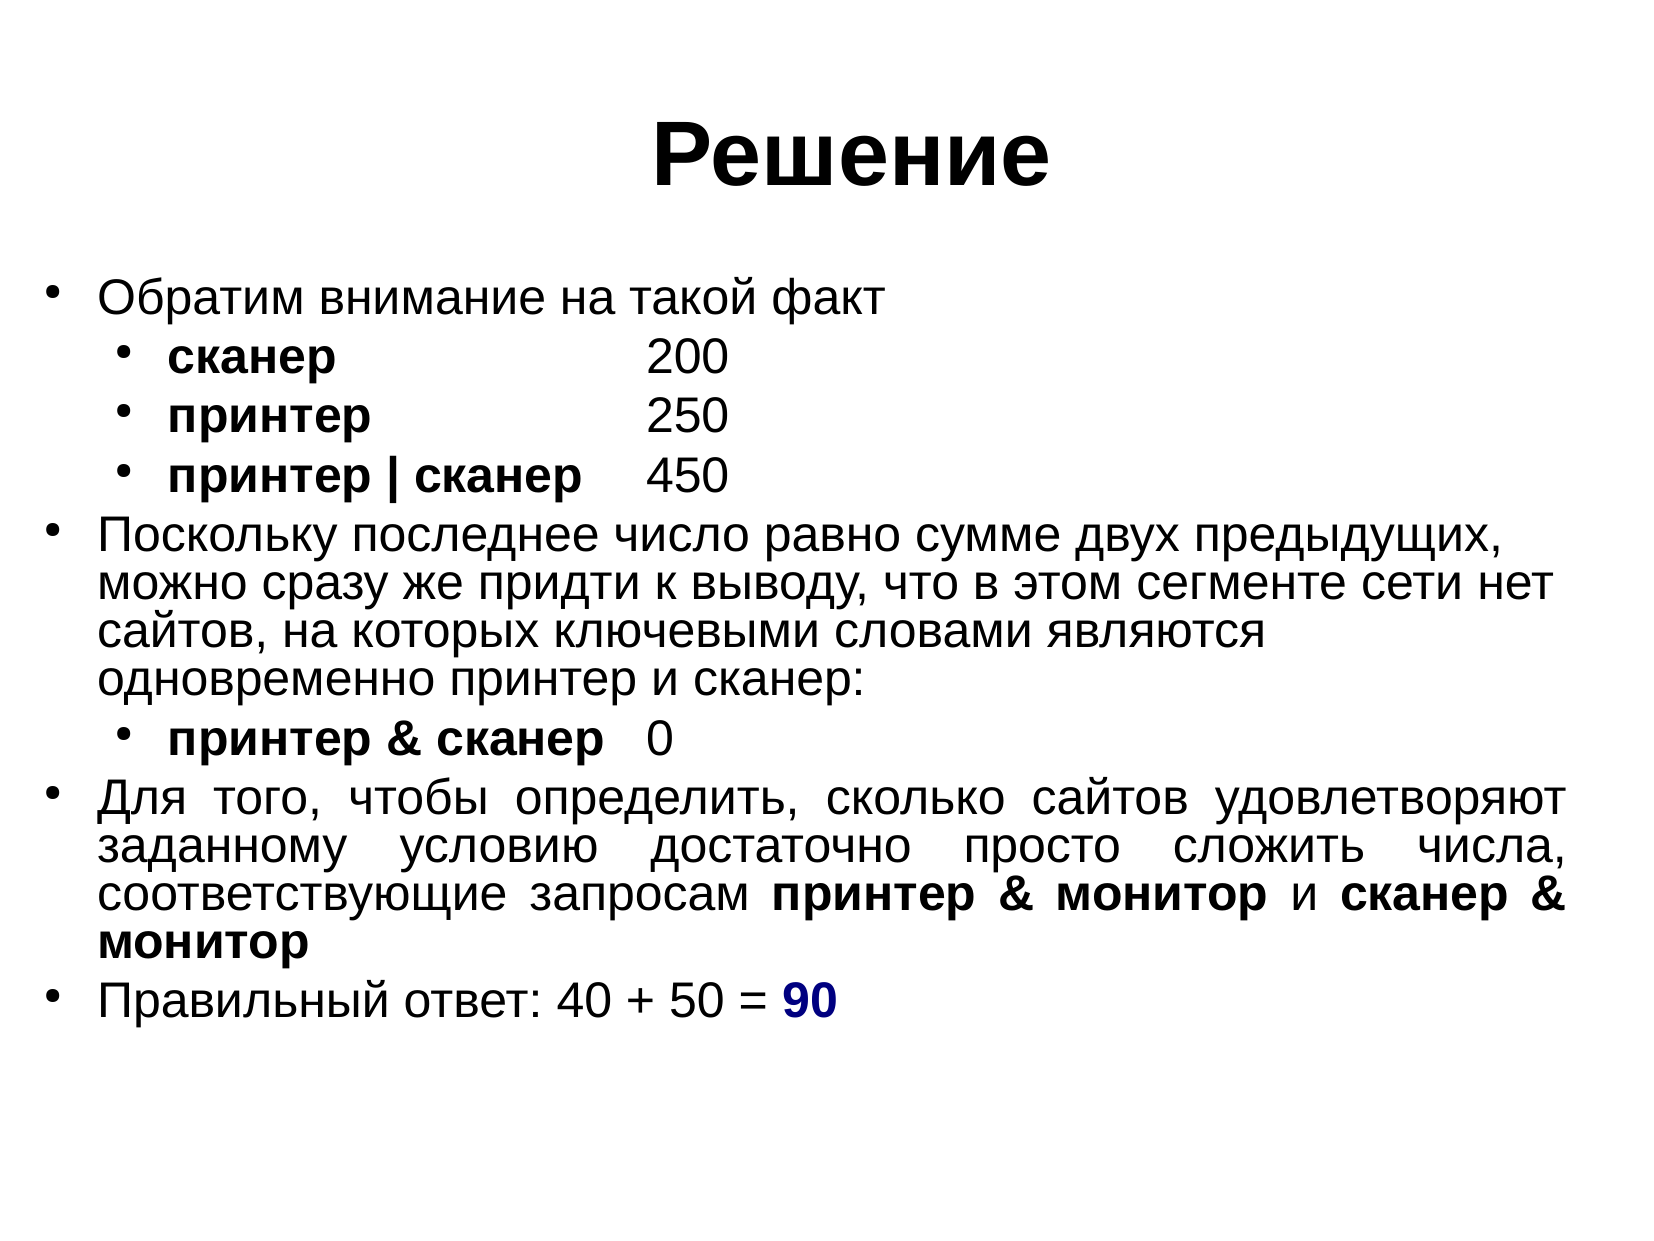

# Решение
Обратим внимание на такой факт
сканер			200
принтер		250
принтер | сканер	450
Поскольку последнее число равно сумме двух предыдущих, можно сразу же придти к выводу, что в этом сегменте сети нет сайтов, на которых ключевыми словами являются одновременно принтер и сканер:
принтер & сканер	0
Для того, чтобы определить, сколько сайтов удовлетворяют заданному условию достаточно просто сложить числа, соответствующие запросам принтер & монитор и сканер & монитор
Правильный ответ: 40 + 50 = 90